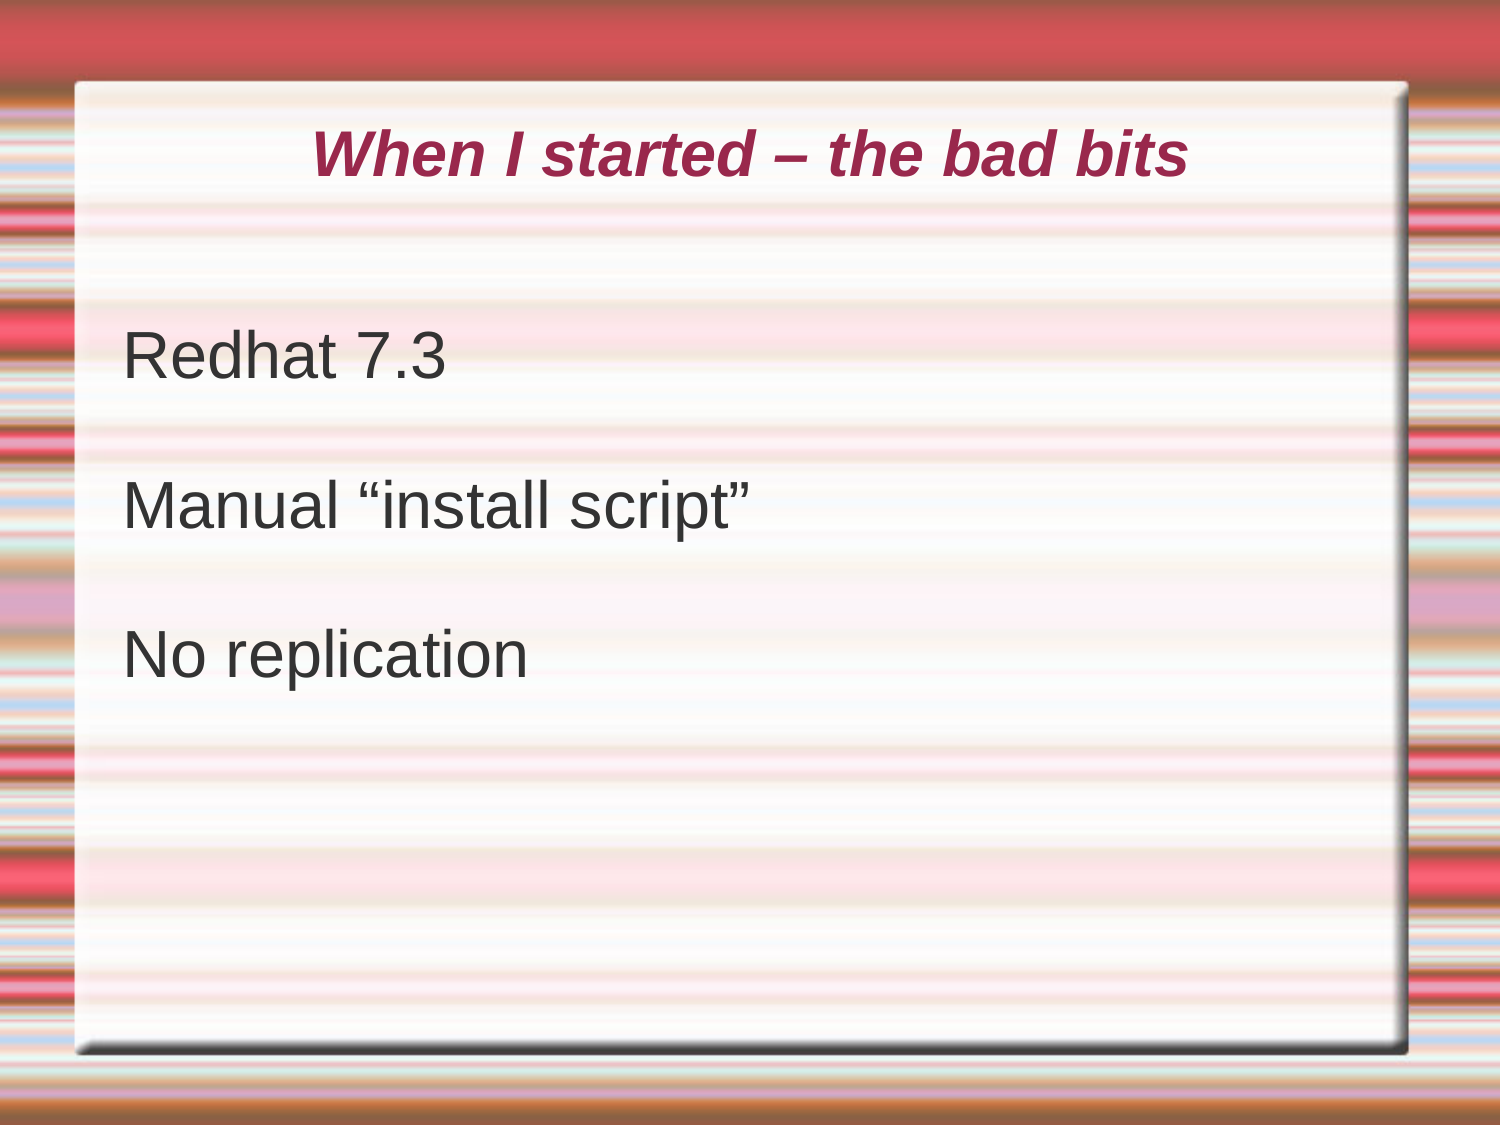

# When I started – the bad bits
Redhat 7.3
Manual “install script”
No replication